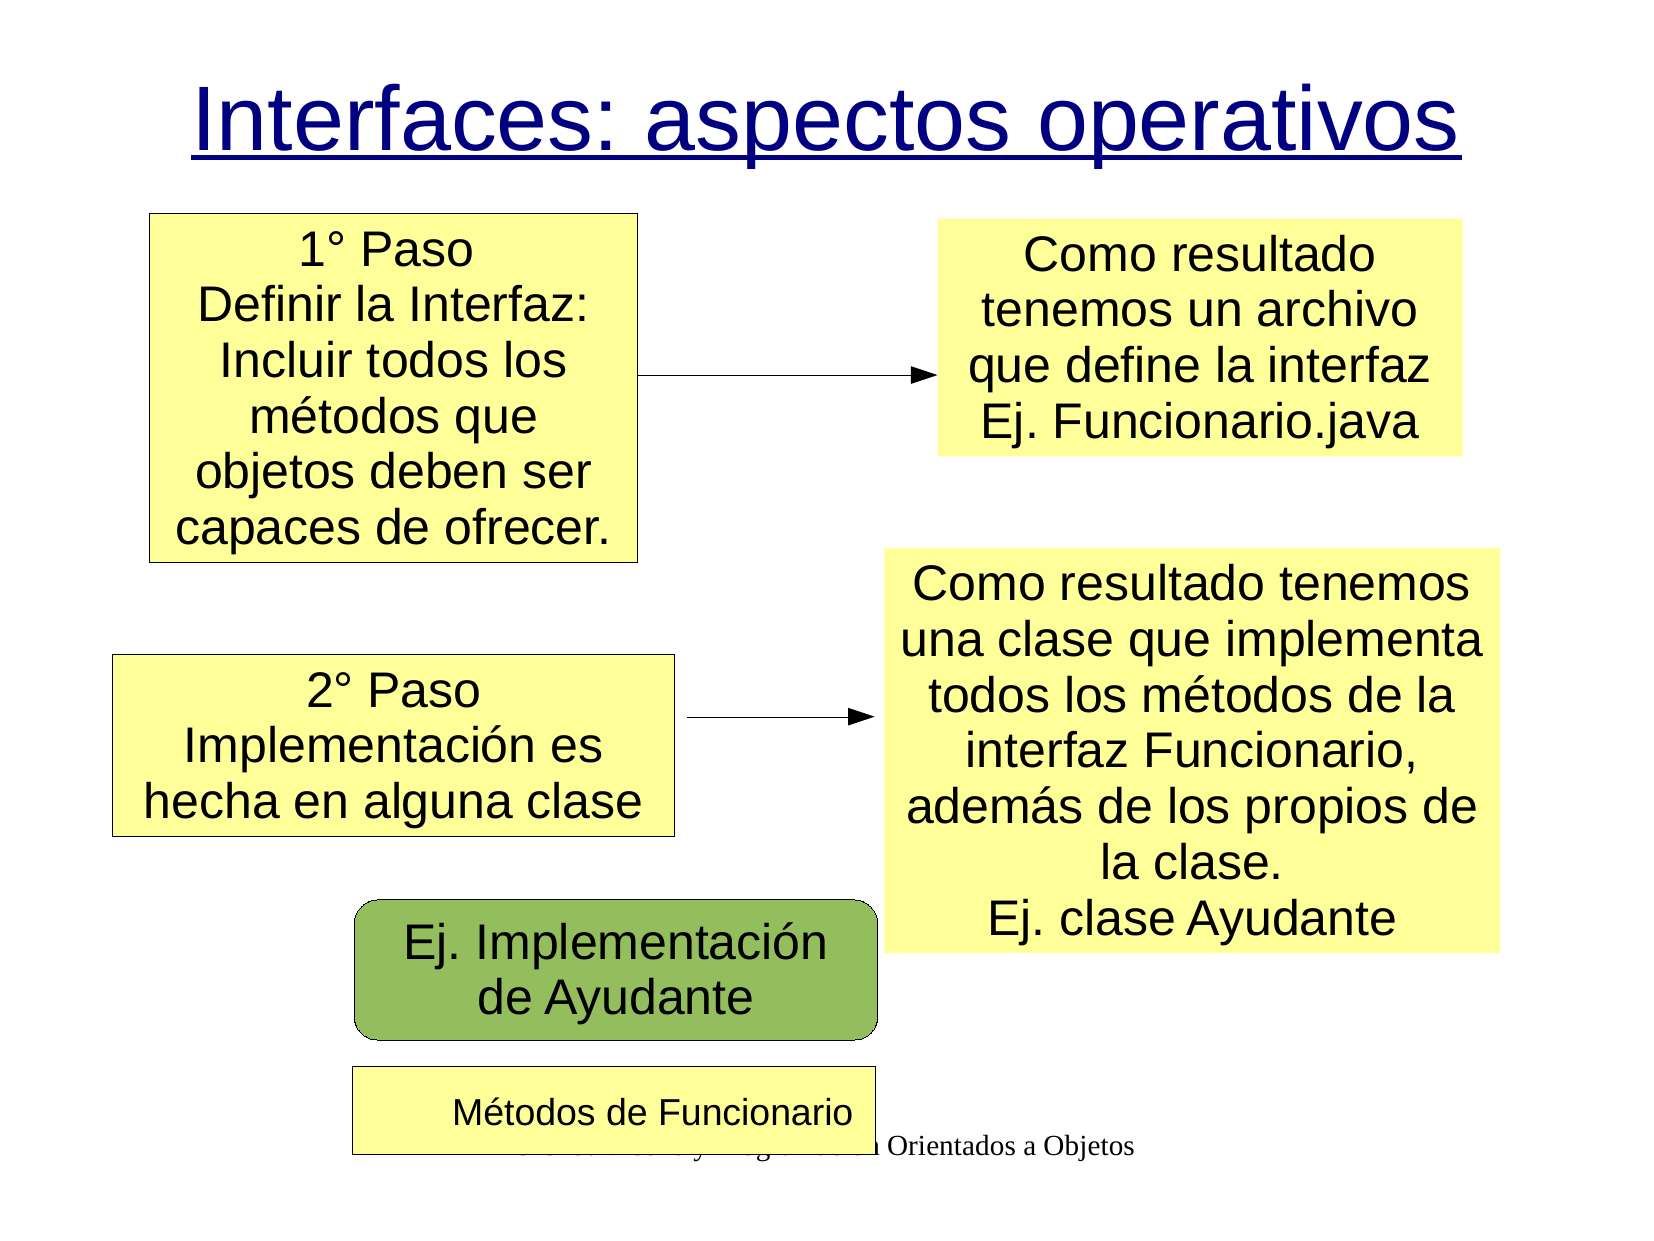

# Interfaces: aspectos operativos
1° Paso
Definir la Interfaz:
Incluir todos los métodos que objetos deben ser capaces de ofrecer.
Como resultado tenemos un archivo que define la interfaz
Ej. Funcionario.java
Como resultado tenemos una clase que implementa todos los métodos de la interfaz Funcionario, además de los propios de la clase.
Ej. clase Ayudante
2° Paso
Implementación es hecha en alguna clase
Ej. Implementación de Ayudante
Métodos de Funcionario